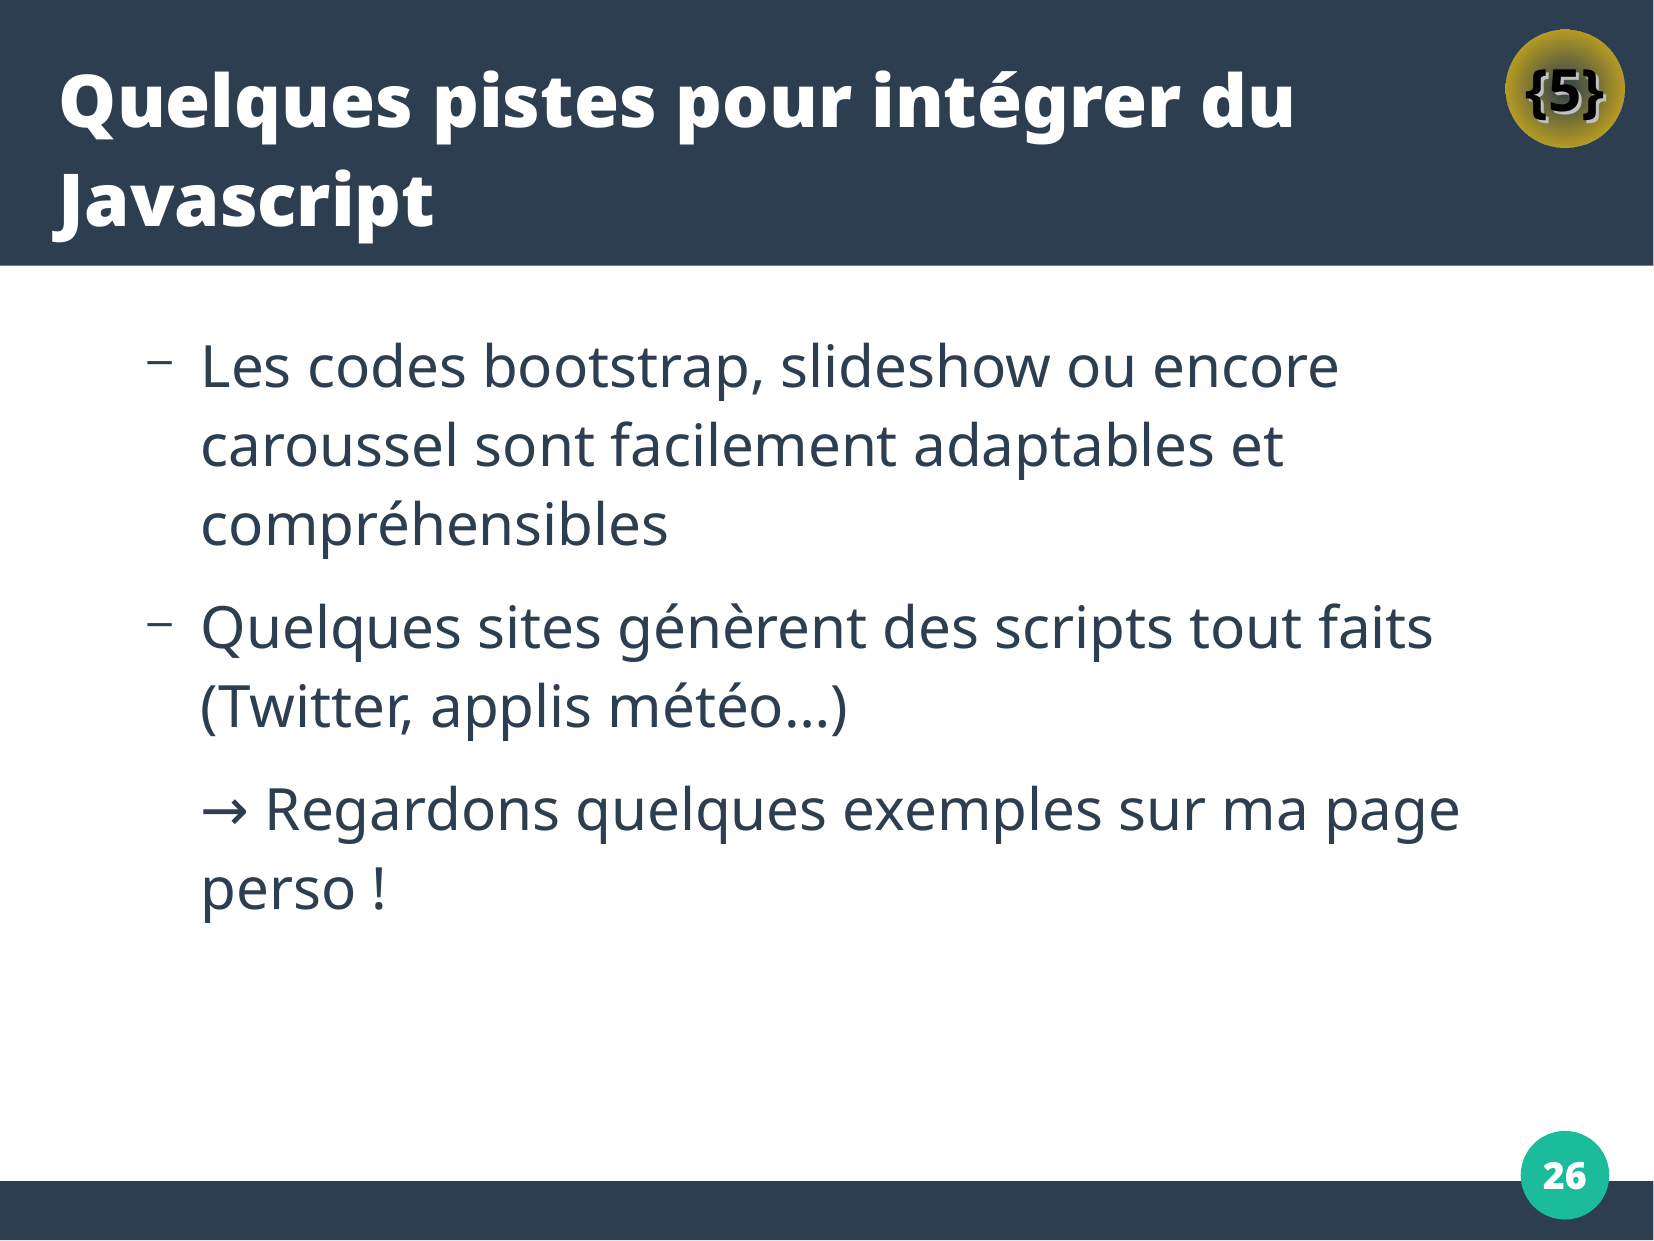

{5}
# Quelques pistes pour intégrer du Javascript
Les codes bootstrap, slideshow ou encore caroussel sont facilement adaptables et compréhensibles
Quelques sites génèrent des scripts tout faits (Twitter, applis météo…)
→ Regardons quelques exemples sur ma page perso !
26